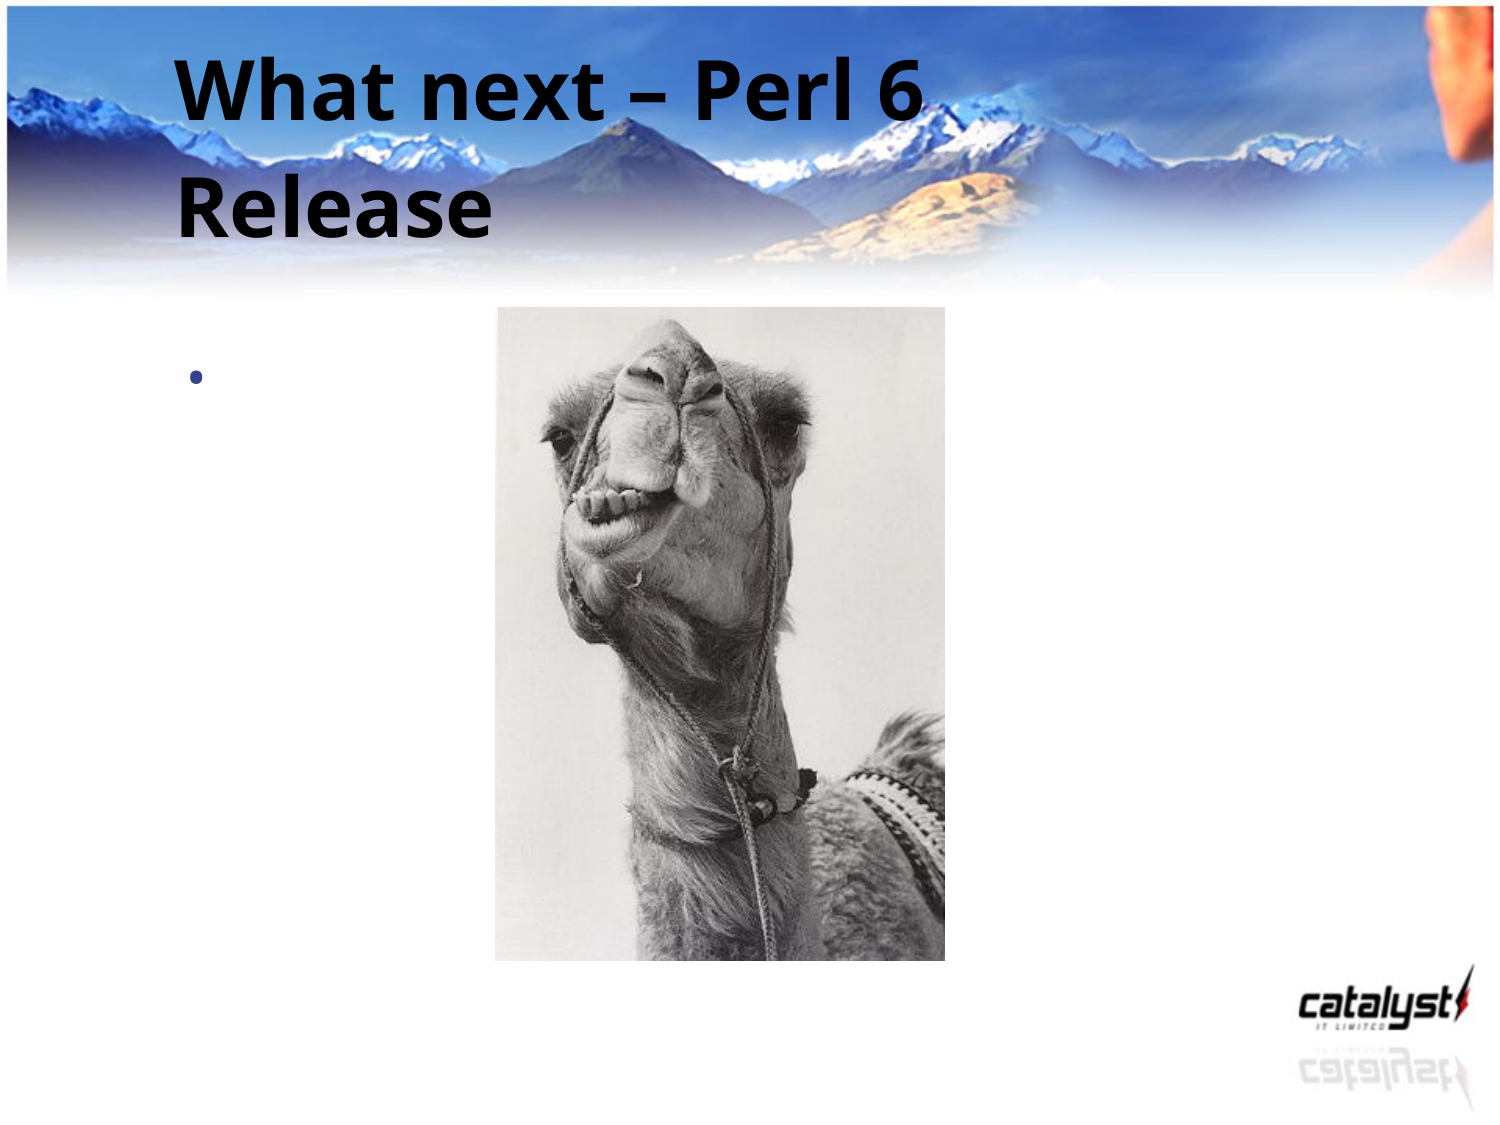

# What next – Perl 6 Release